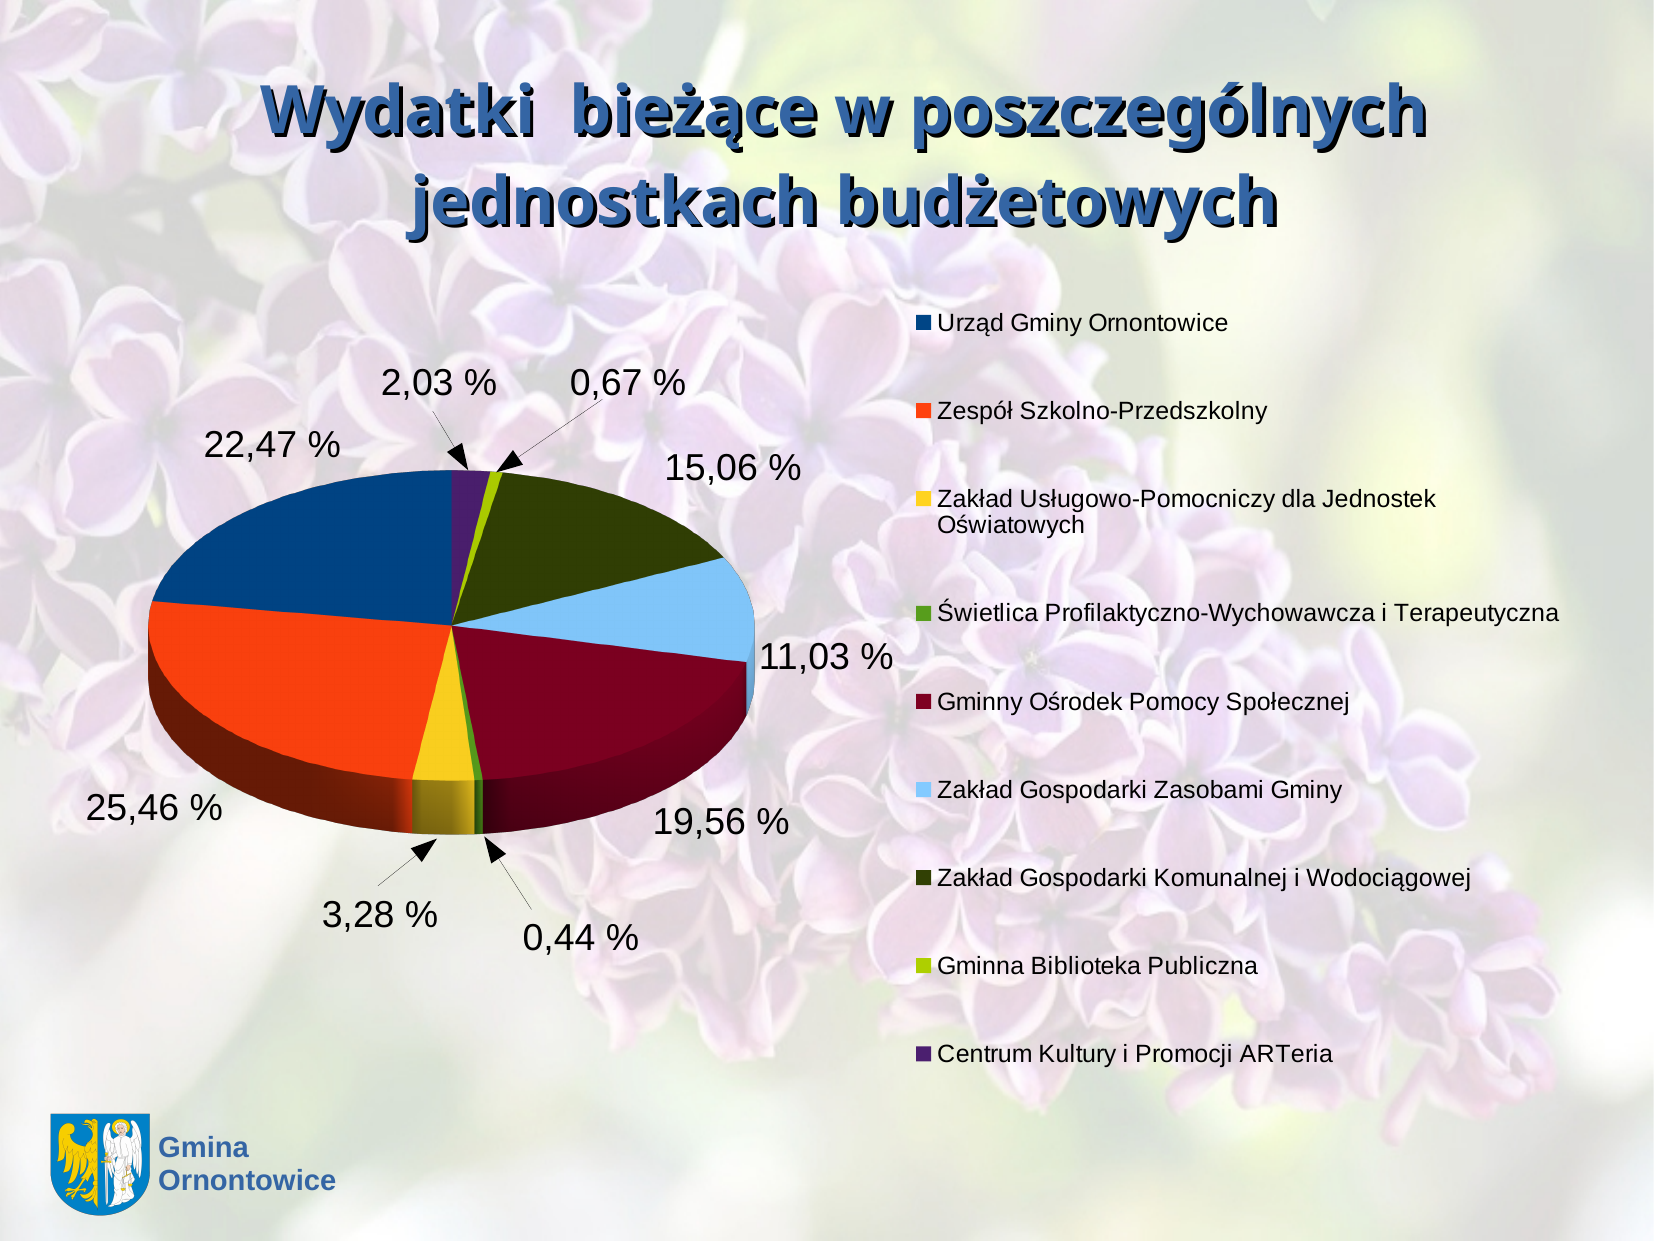

# Wydatki bieżące w poszczególnych jednostkach budżetowych
[unsupported chart]
2,03 %
0,67 %
22,47 %
15,06 %
11,03 %
25,46 %
19,56 %
3,28 %
0,44 %